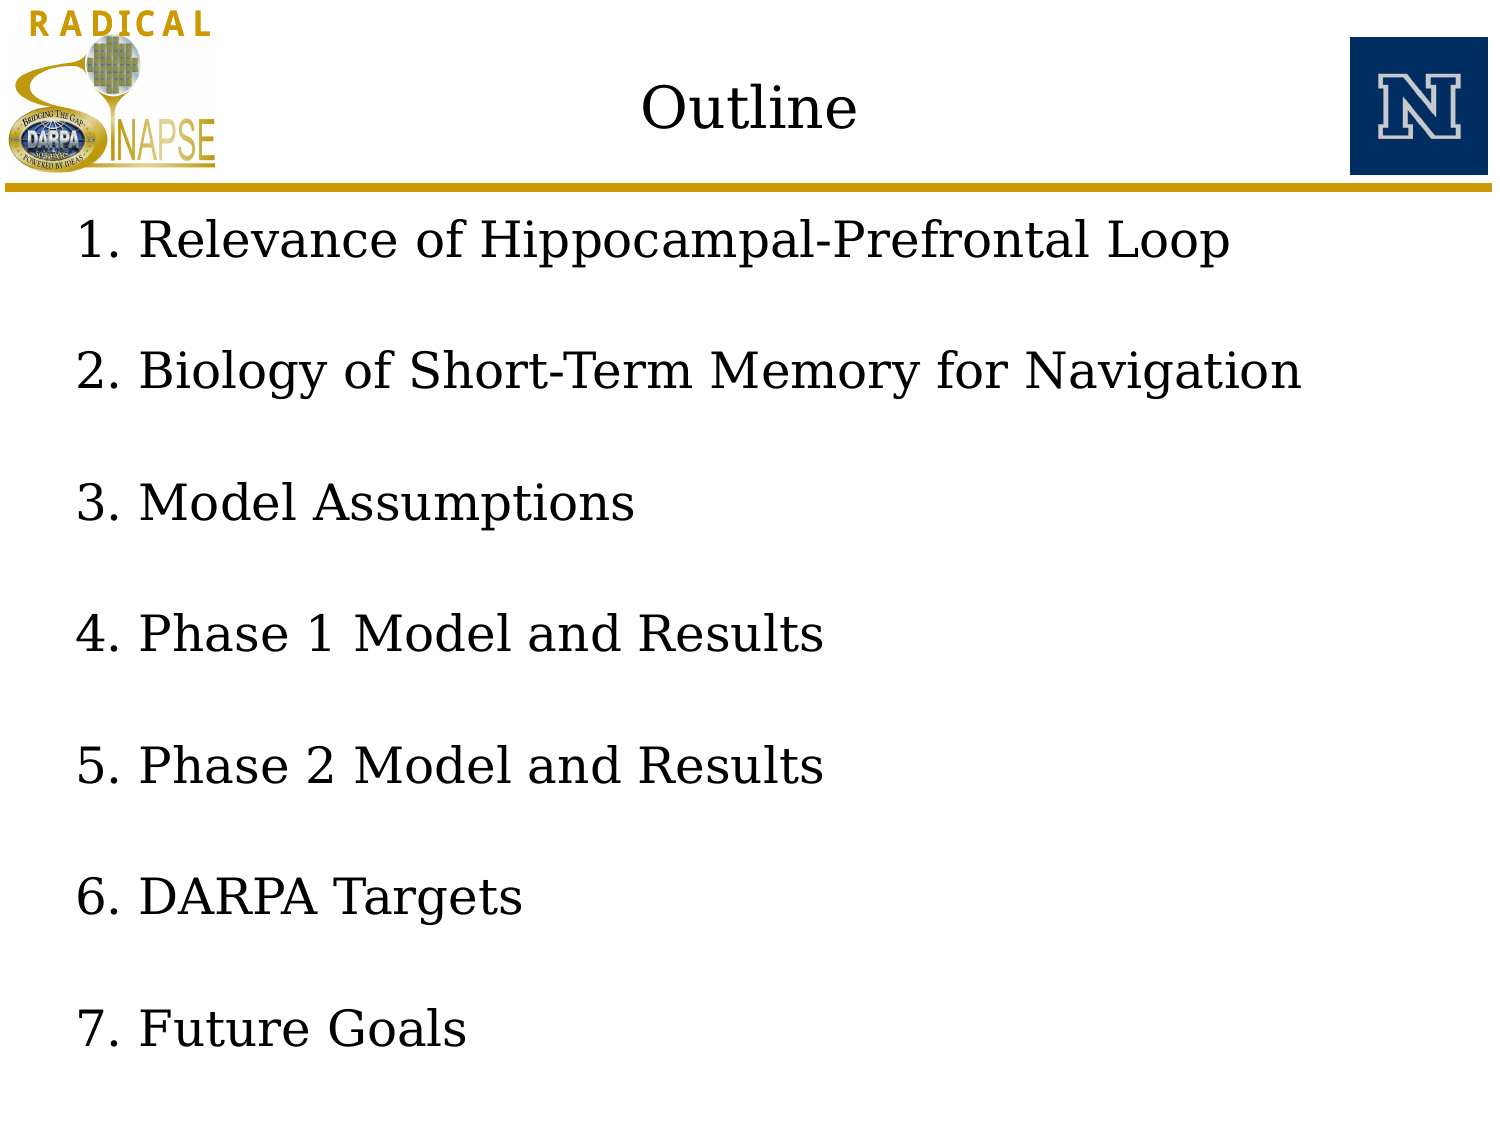

Outline
# Relevance of Hippocampal-Prefrontal Loop
 Biology of Short-Term Memory for Navigation
 Model Assumptions
 Phase 1 Model and Results
 Phase 2 Model and Results
 DARPA Targets
 Future Goals